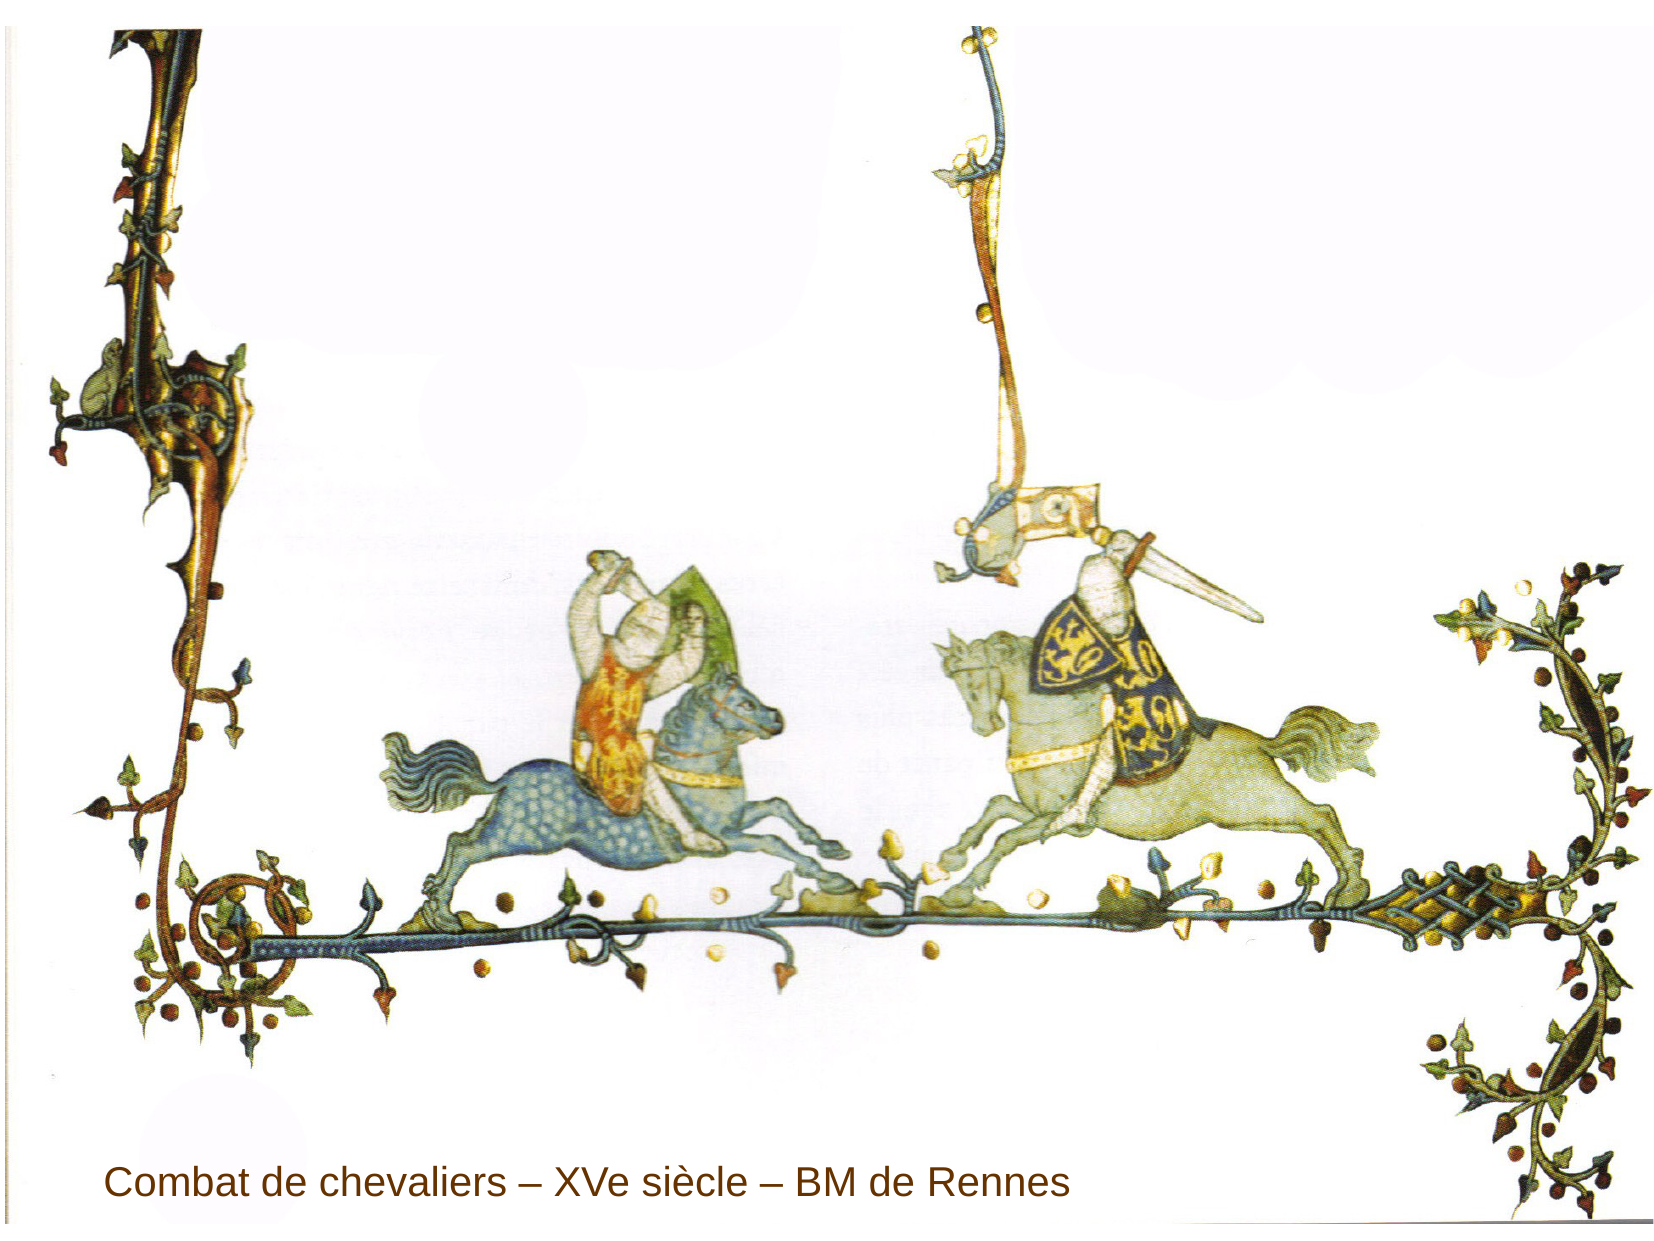

#
Combat de chevaliers – XVe siècle – BM de Rennes